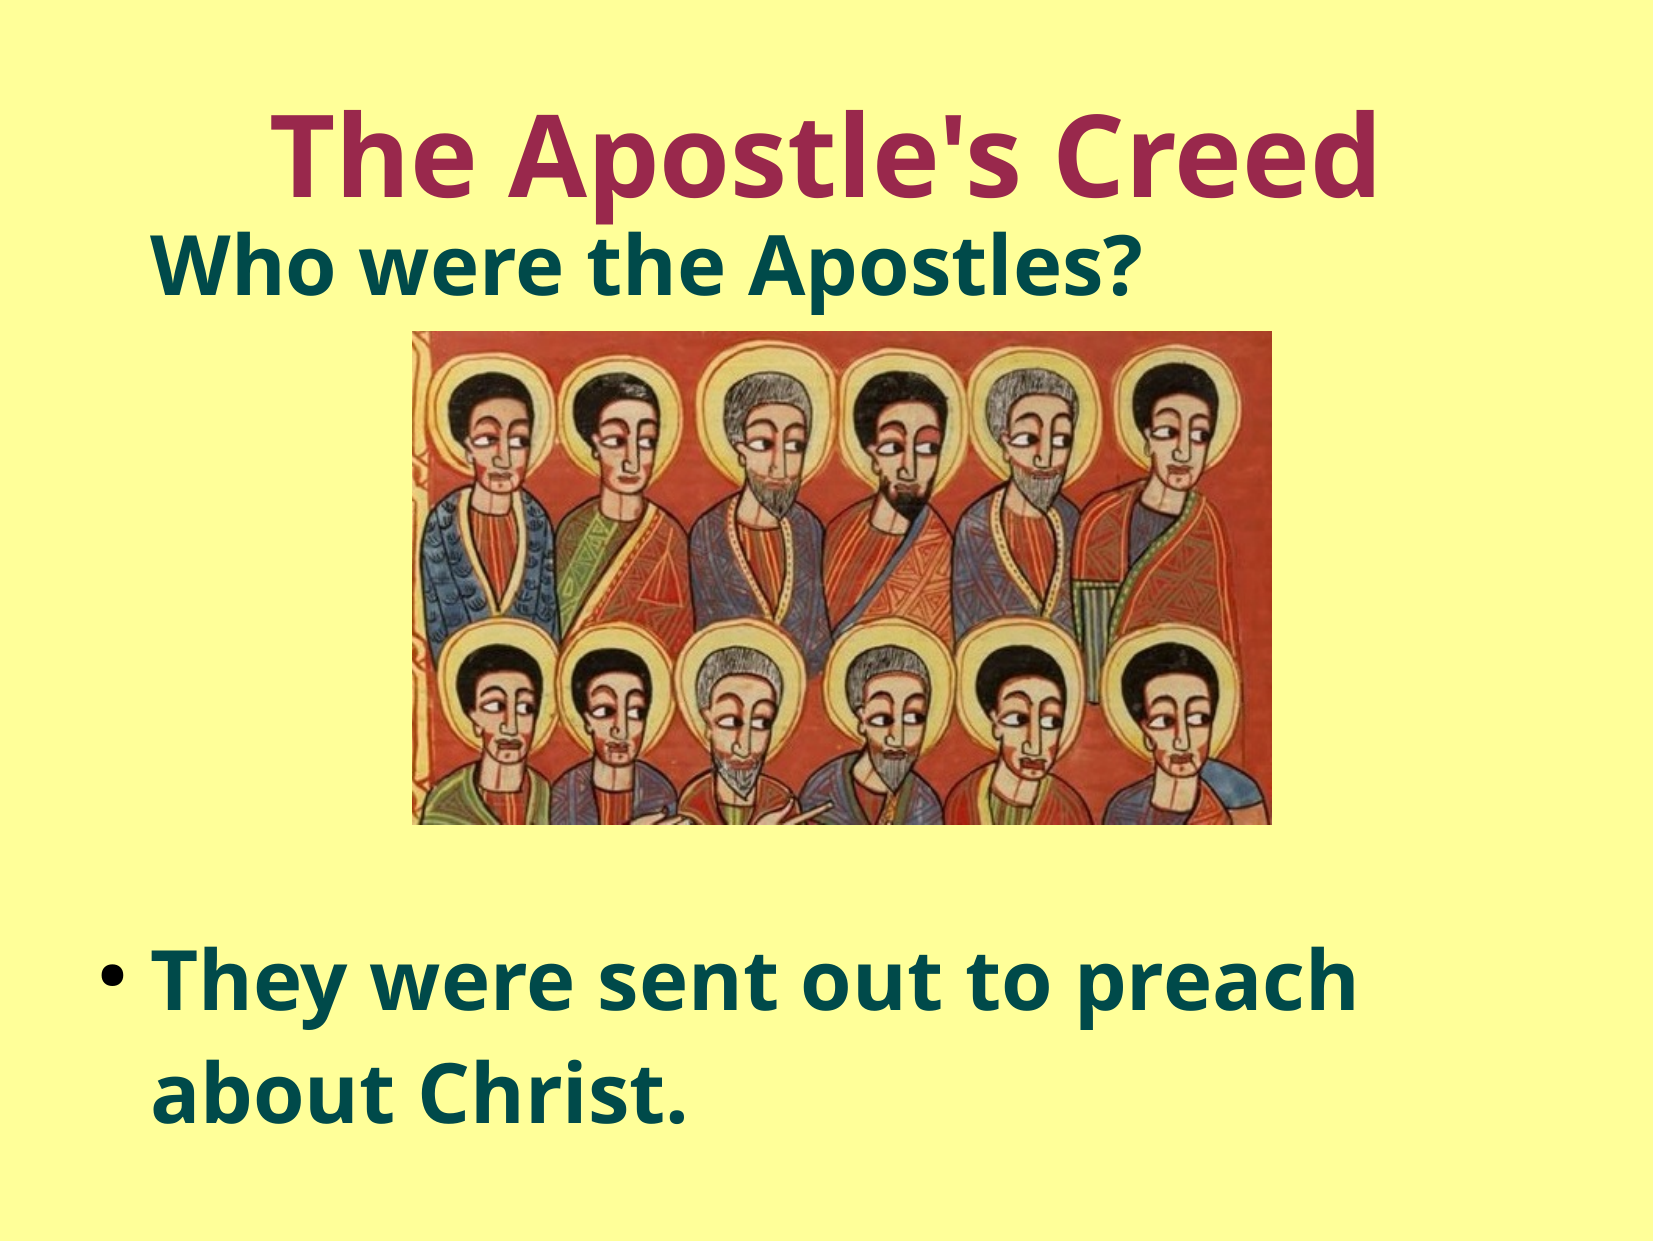

# The Apostle's Creed
Who were the Apostles?
They were sent out to preach about Christ.